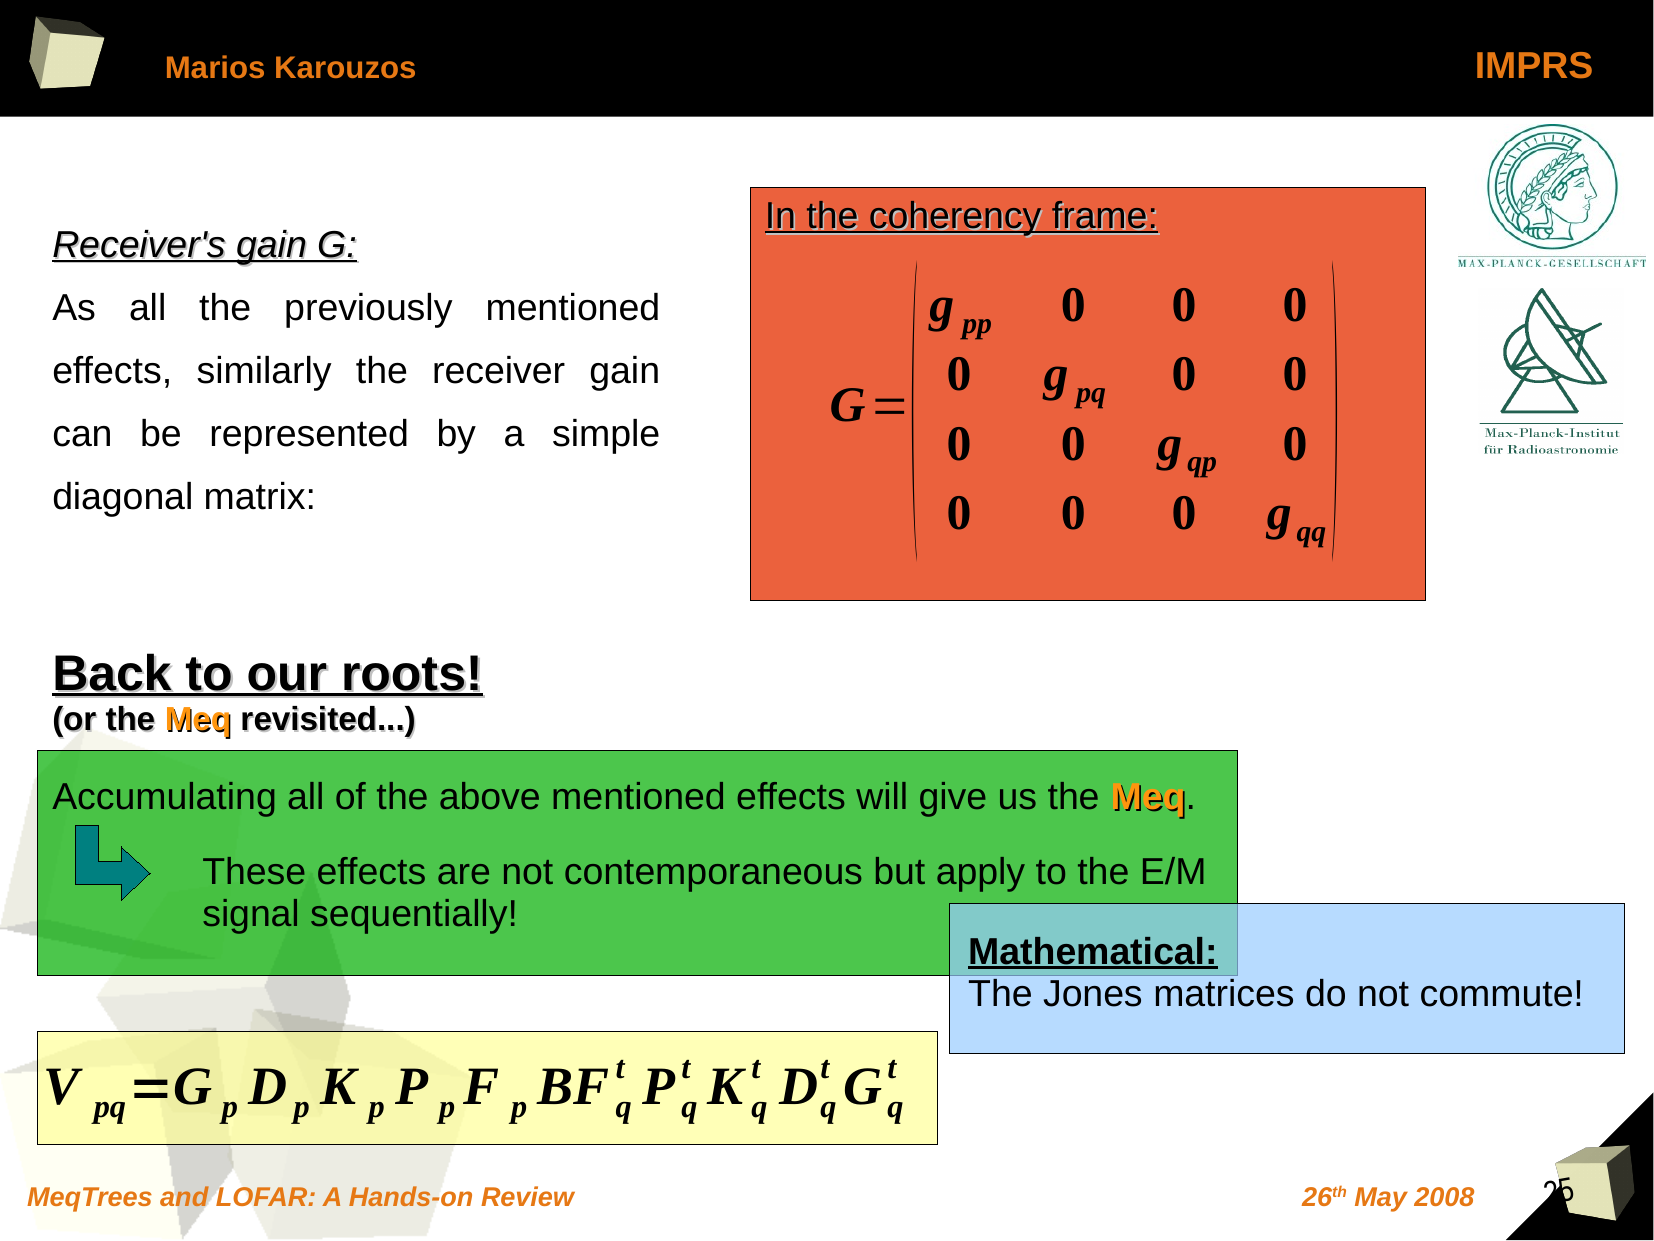

Marios Karouzos														 IMPRS
In the coherency frame:
Receiver's gain G:
As all the previously mentioned effects, similarly the receiver gain can be represented by a simple diagonal matrix:
Back to our roots!
(or the Meq revisited...)
Accumulating all of the above mentioned effects will give us the Meq.
These effects are not contemporaneous but apply to the E/M signal sequentially!
Mathematical:
The Jones matrices do not commute!
MeqTrees and LOFAR: A Hands-on Review										26th May 2008